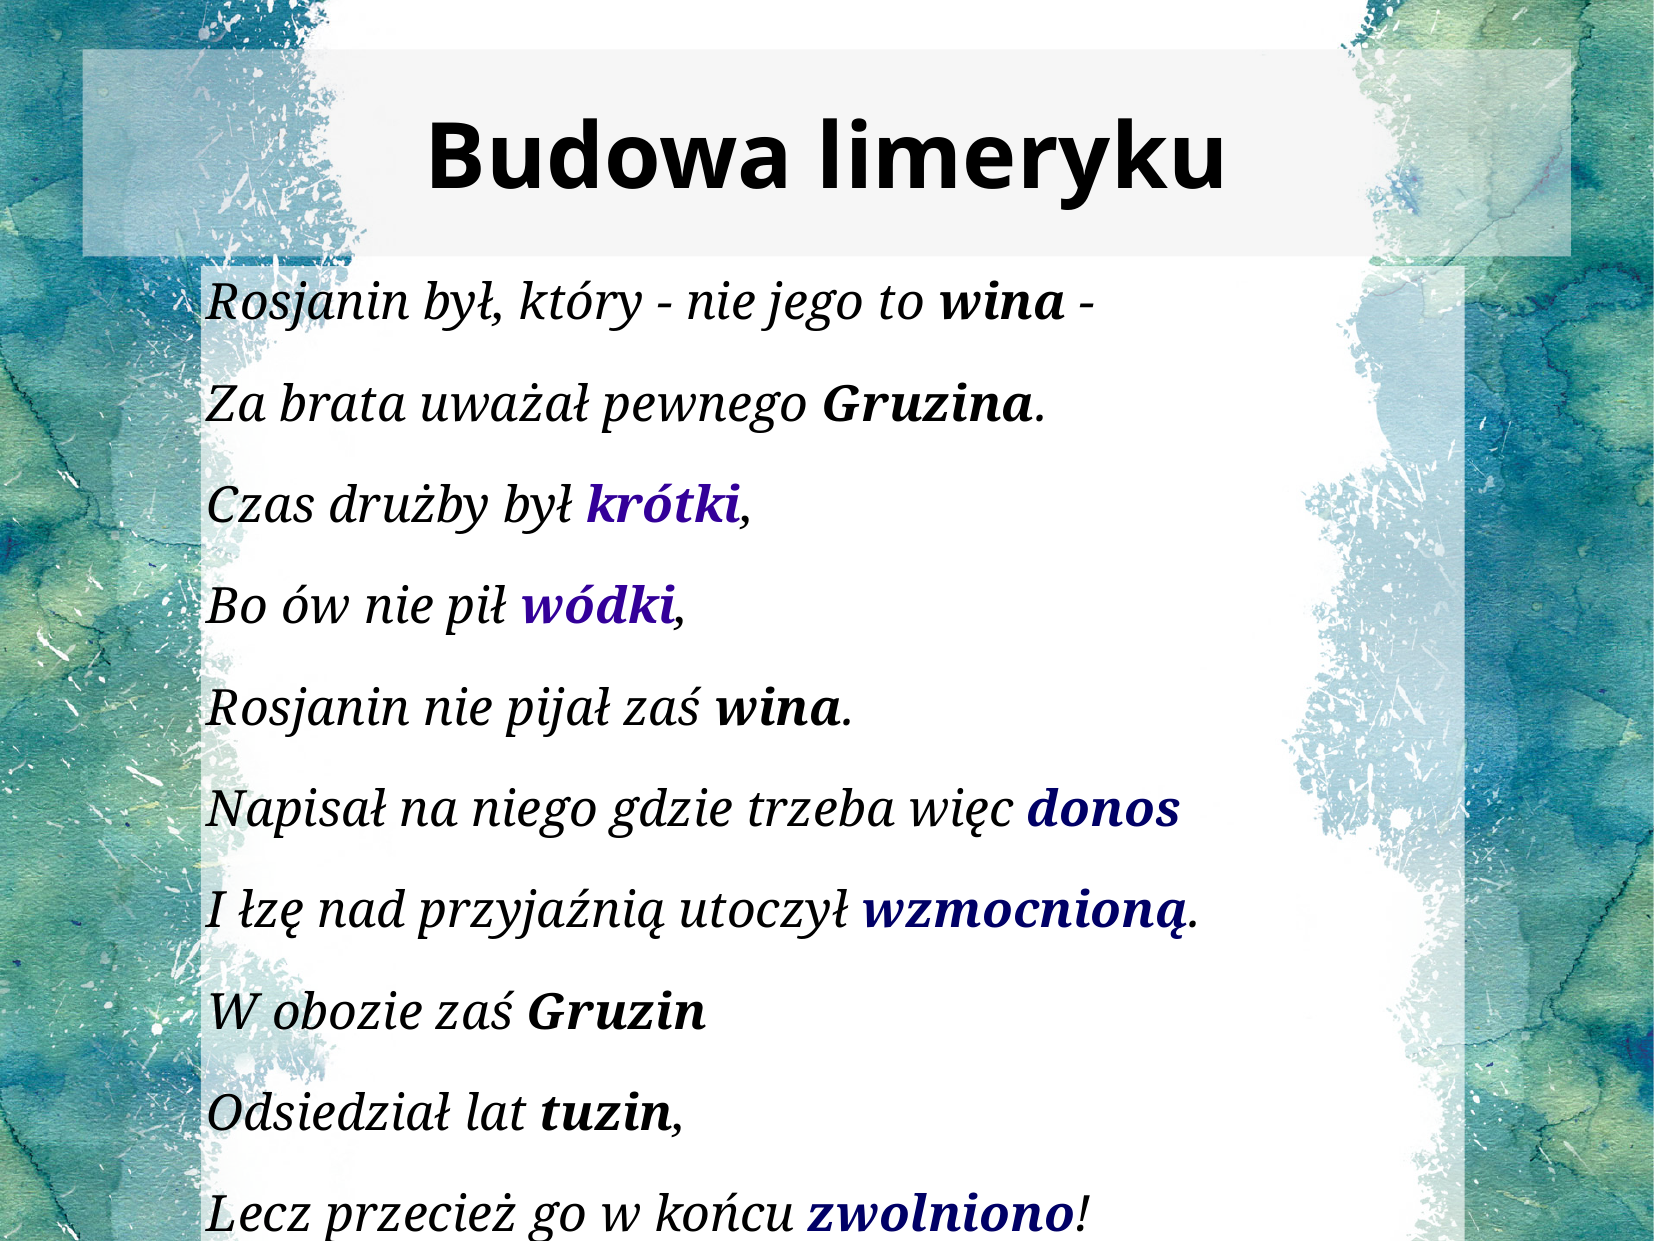

# Budowa limeryku
Rosjanin był, który - nie jego to wina -
Za brata uważał pewnego Gruzina.
Czas drużby był krótki,
Bo ów nie pił wódki,
Rosjanin nie pijał zaś wina.
Napisał na niego gdzie trzeba więc donos
I łzę nad przyjaźnią utoczył wzmocnioną.
W obozie zaś Gruzin
Odsiedział lat tuzin,
Lecz przecież go w końcu zwolniono!
(Jacek Kaczmarski, Limeryki o narodach)